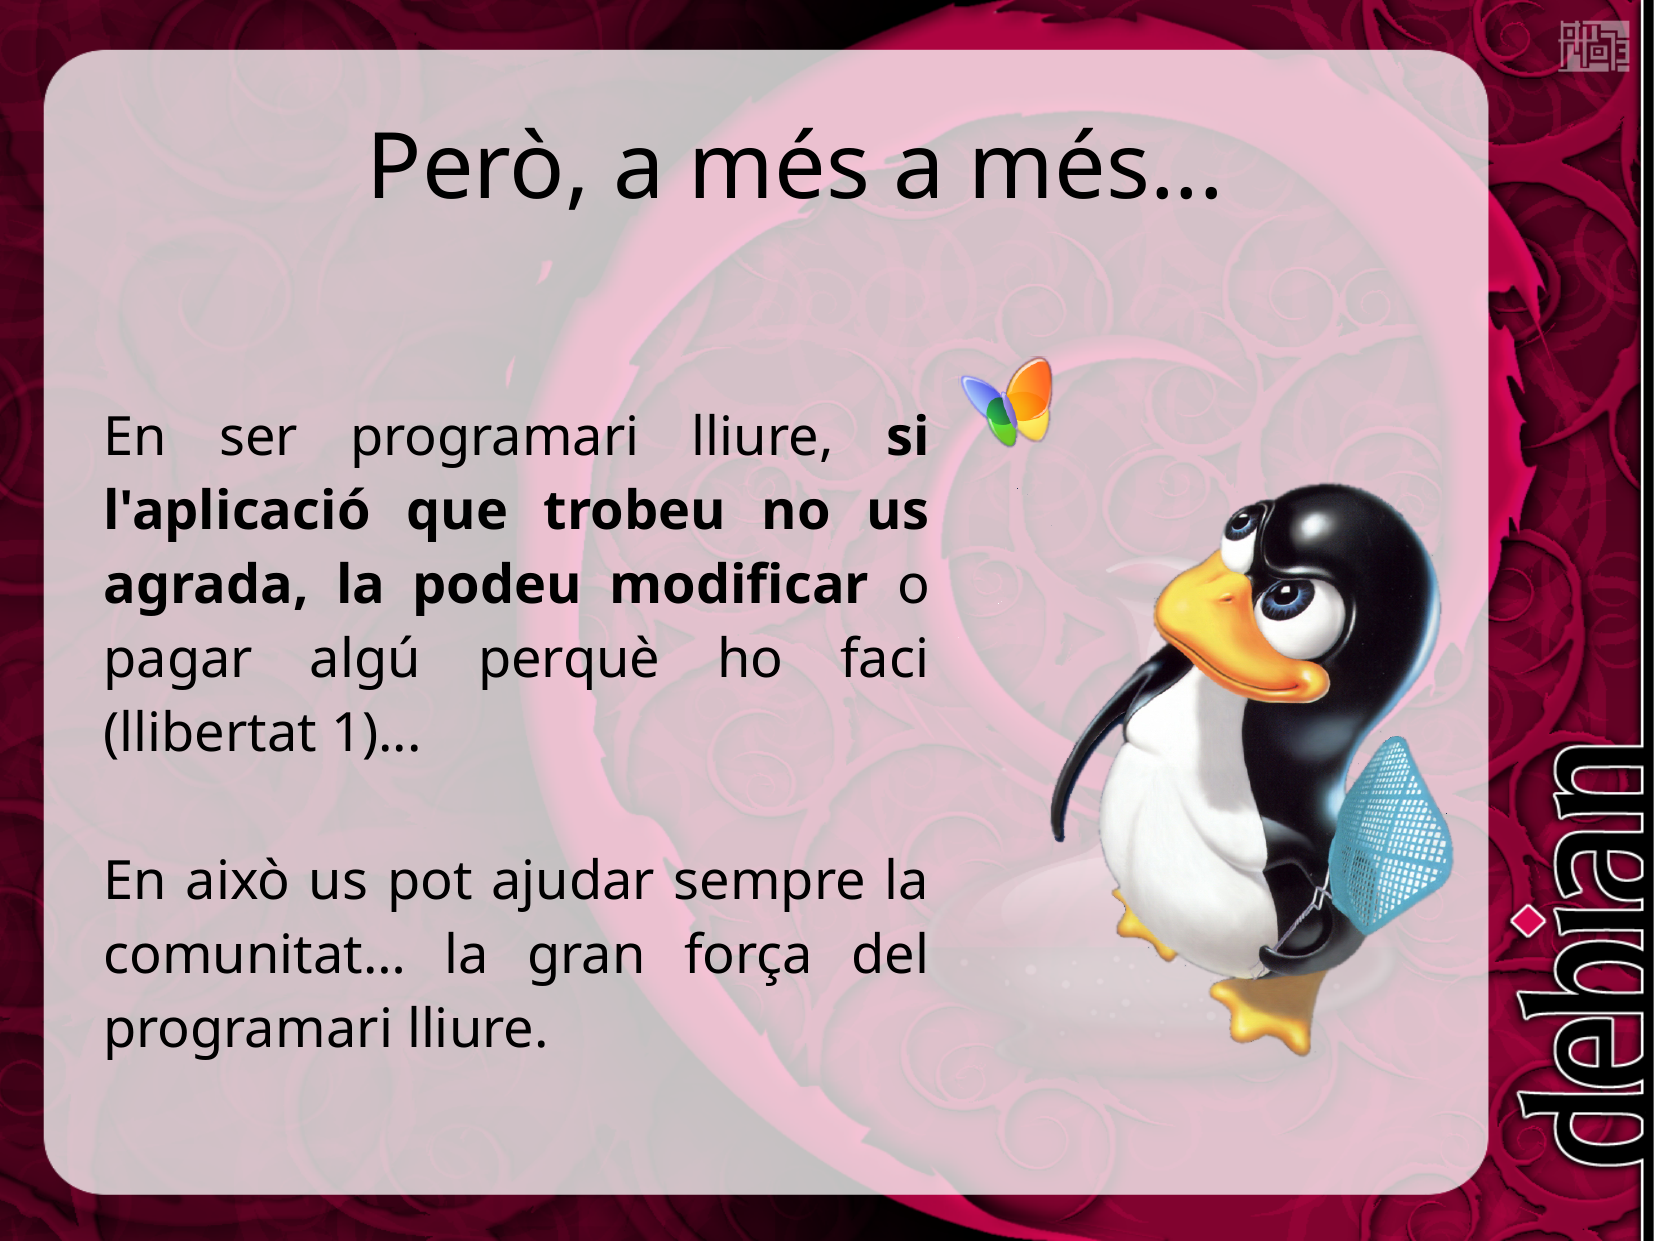

# Però, a més a més...
En ser programari lliure, si l'aplicació que trobeu no us agrada, la podeu modificar o pagar algú perquè ho faci (llibertat 1)...
En això us pot ajudar sempre la comunitat… la gran força del programari lliure.